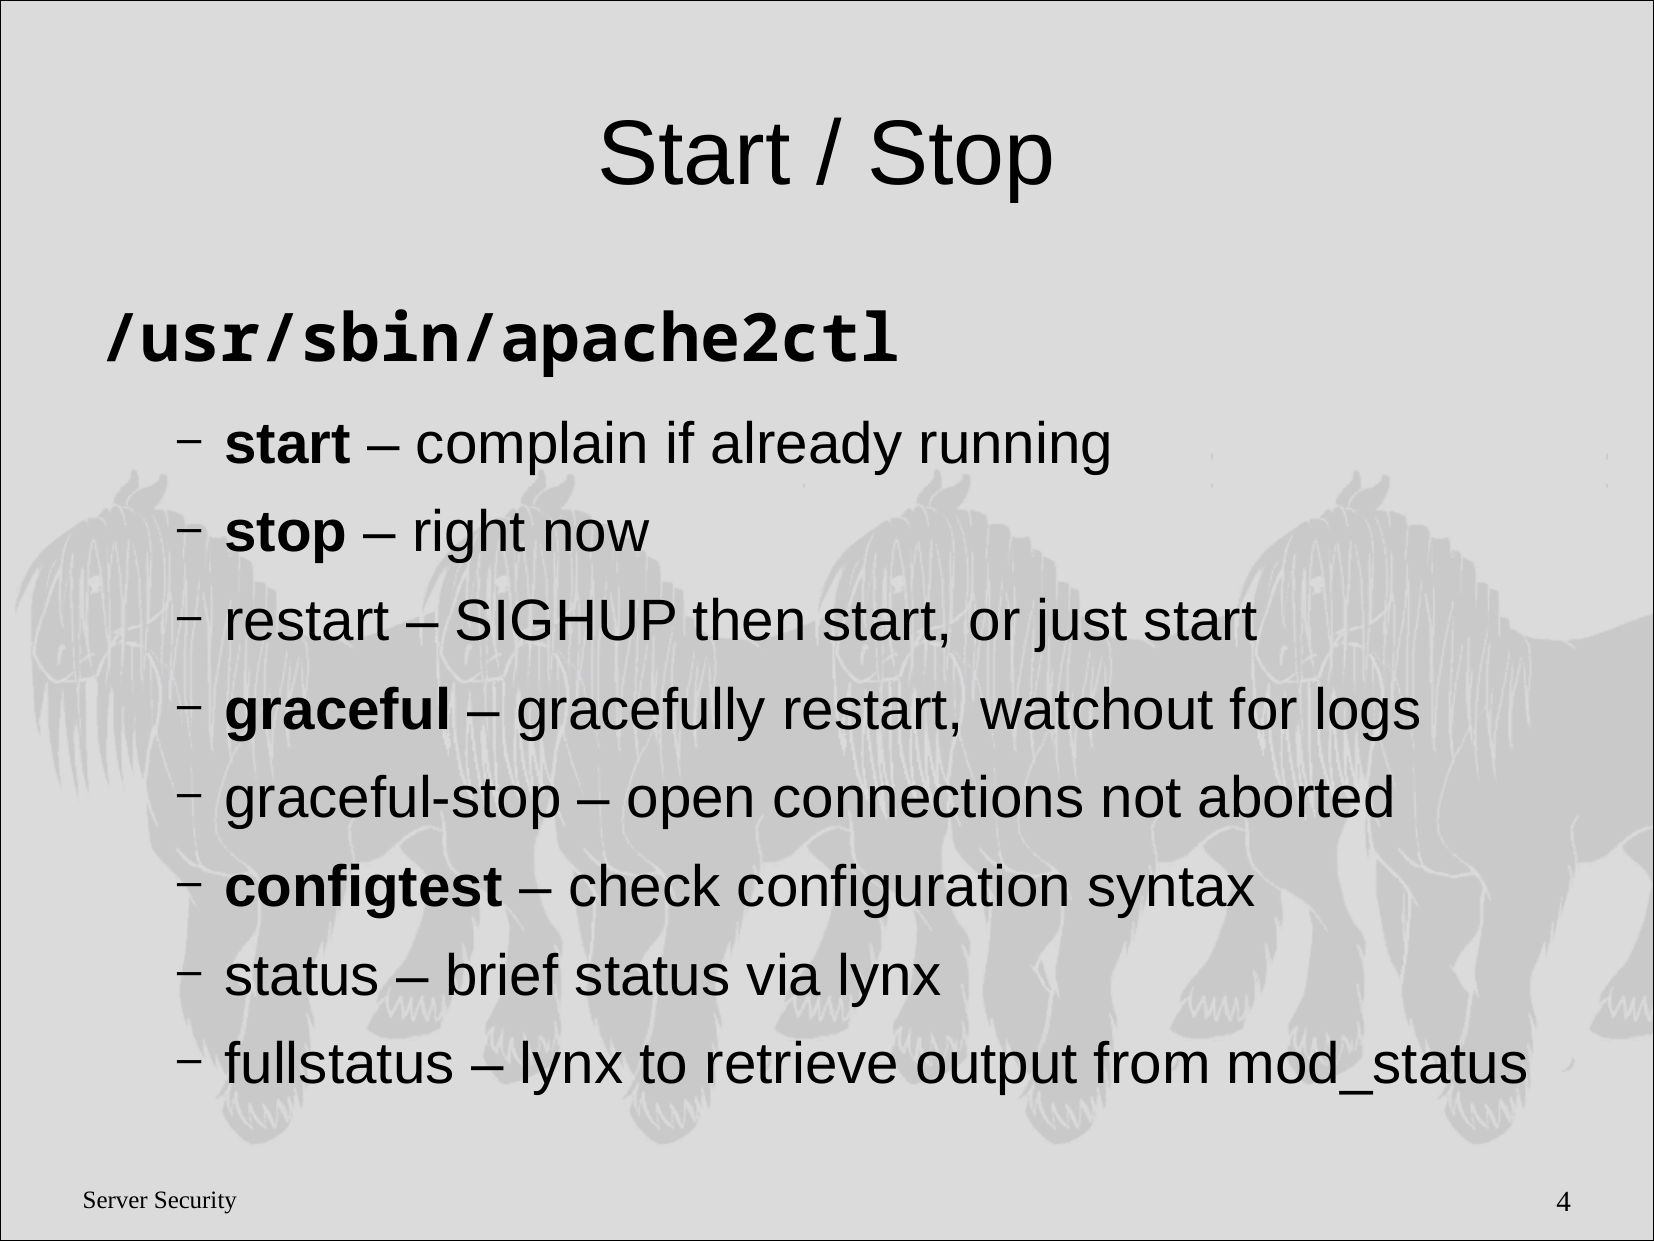

# Start / Stop
/usr/sbin/apache2ctl
start – complain if already running
stop – right now
restart – SIGHUP then start, or just start
graceful – gracefully restart, watchout for logs
graceful-stop – open connections not aborted
configtest – check configuration syntax
status – brief status via lynx
fullstatus – lynx to retrieve output from mod_status